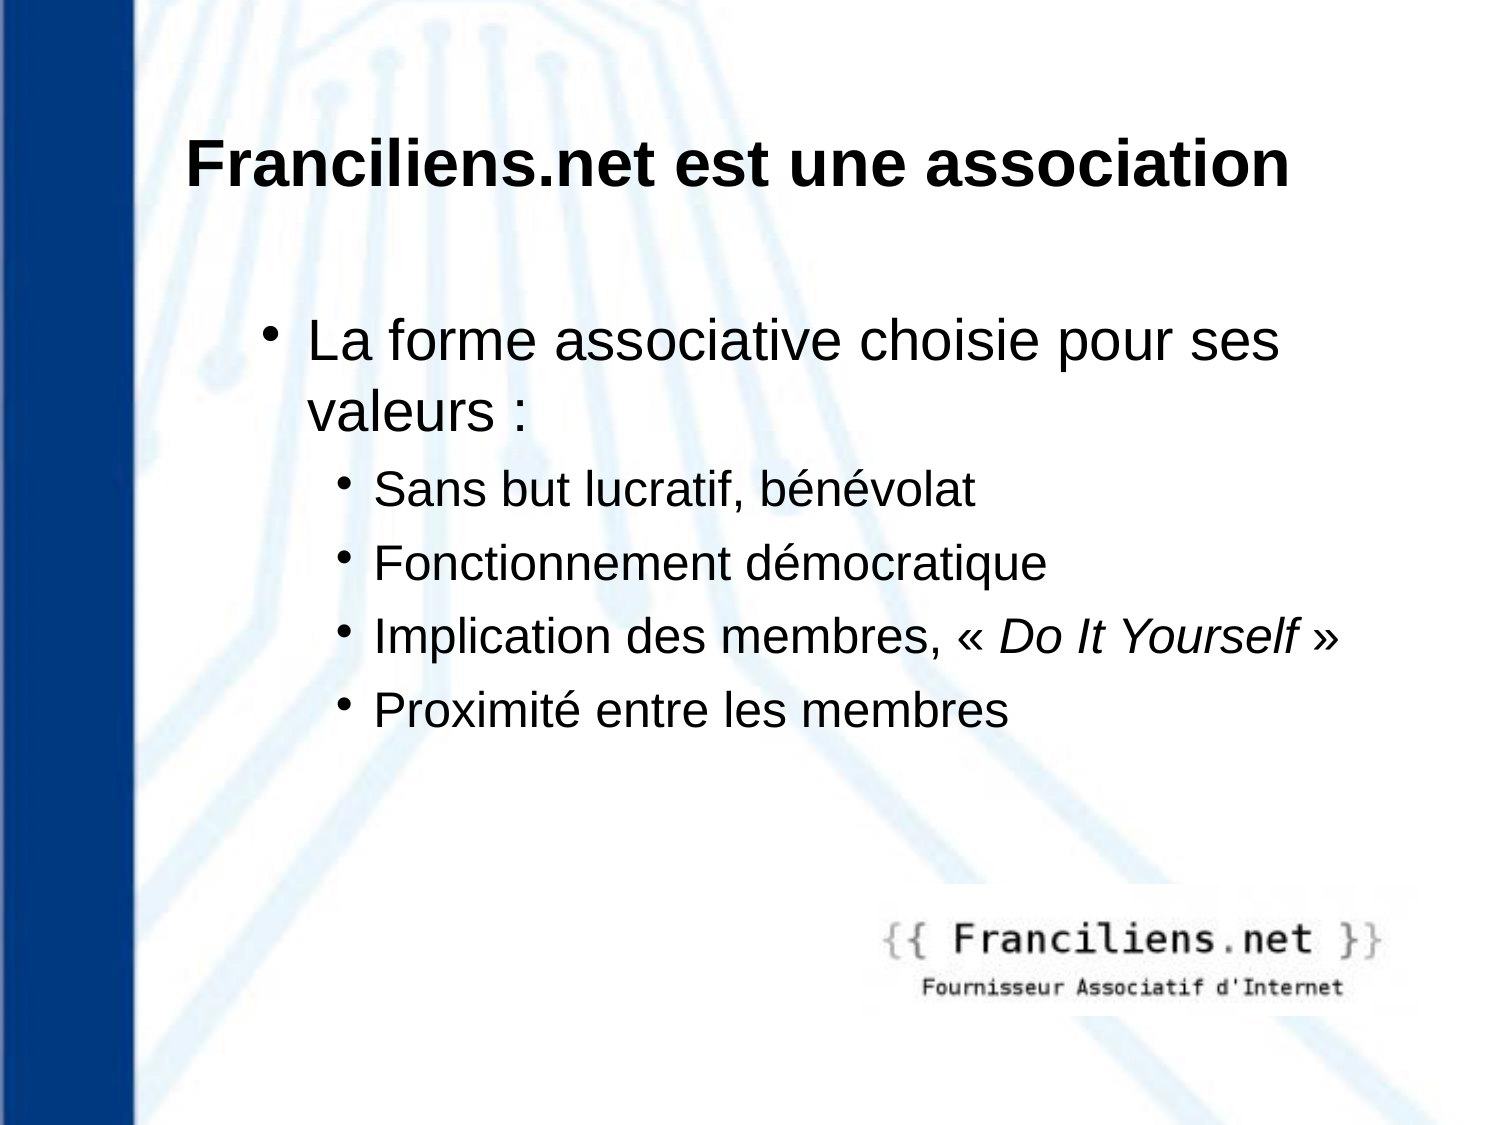

# Franciliens.net est une association
La forme associative choisie pour ses valeurs :
Sans but lucratif, bénévolat
Fonctionnement démocratique
Implication des membres, « Do It Yourself »
Proximité entre les membres